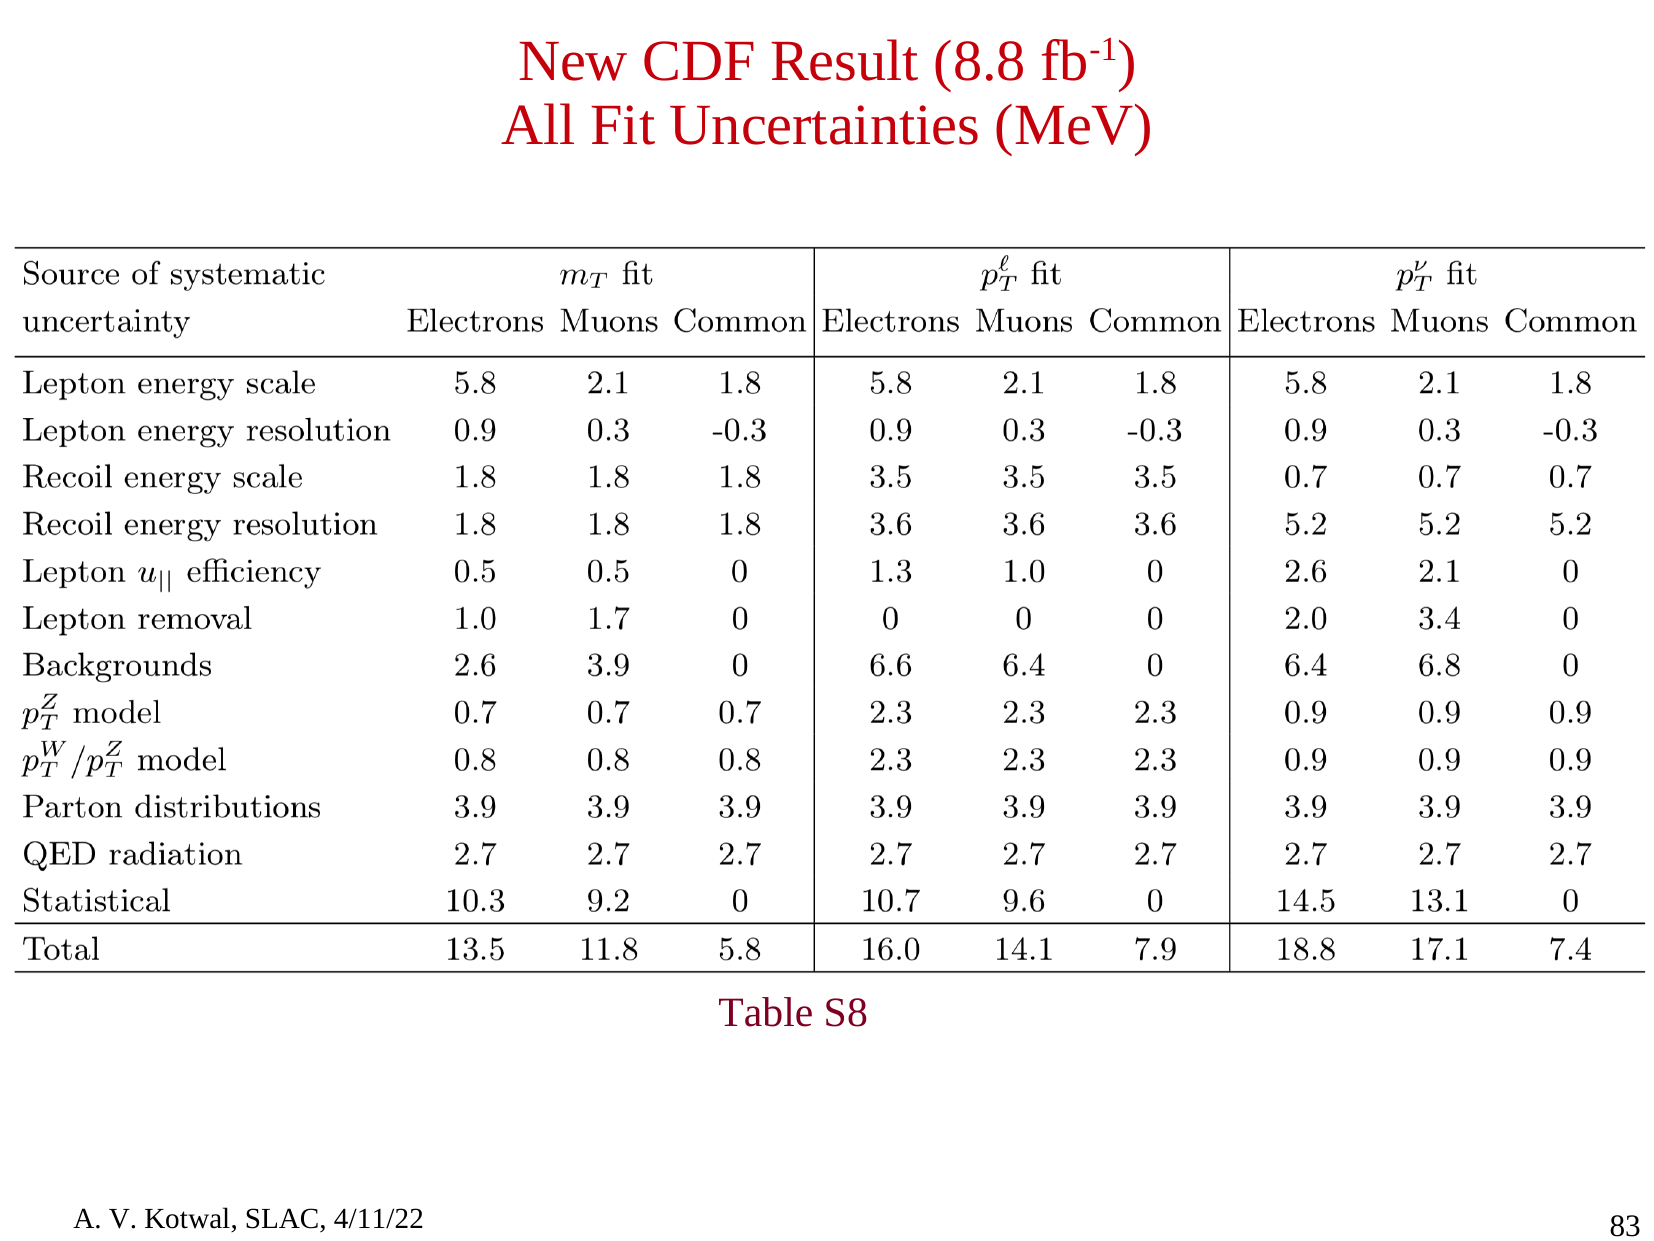

# New CDF Result (8.8 fb-1) All Fit Uncertainties (MeV)
Table S8
A. V. Kotwal, SLAC, 4/11/22